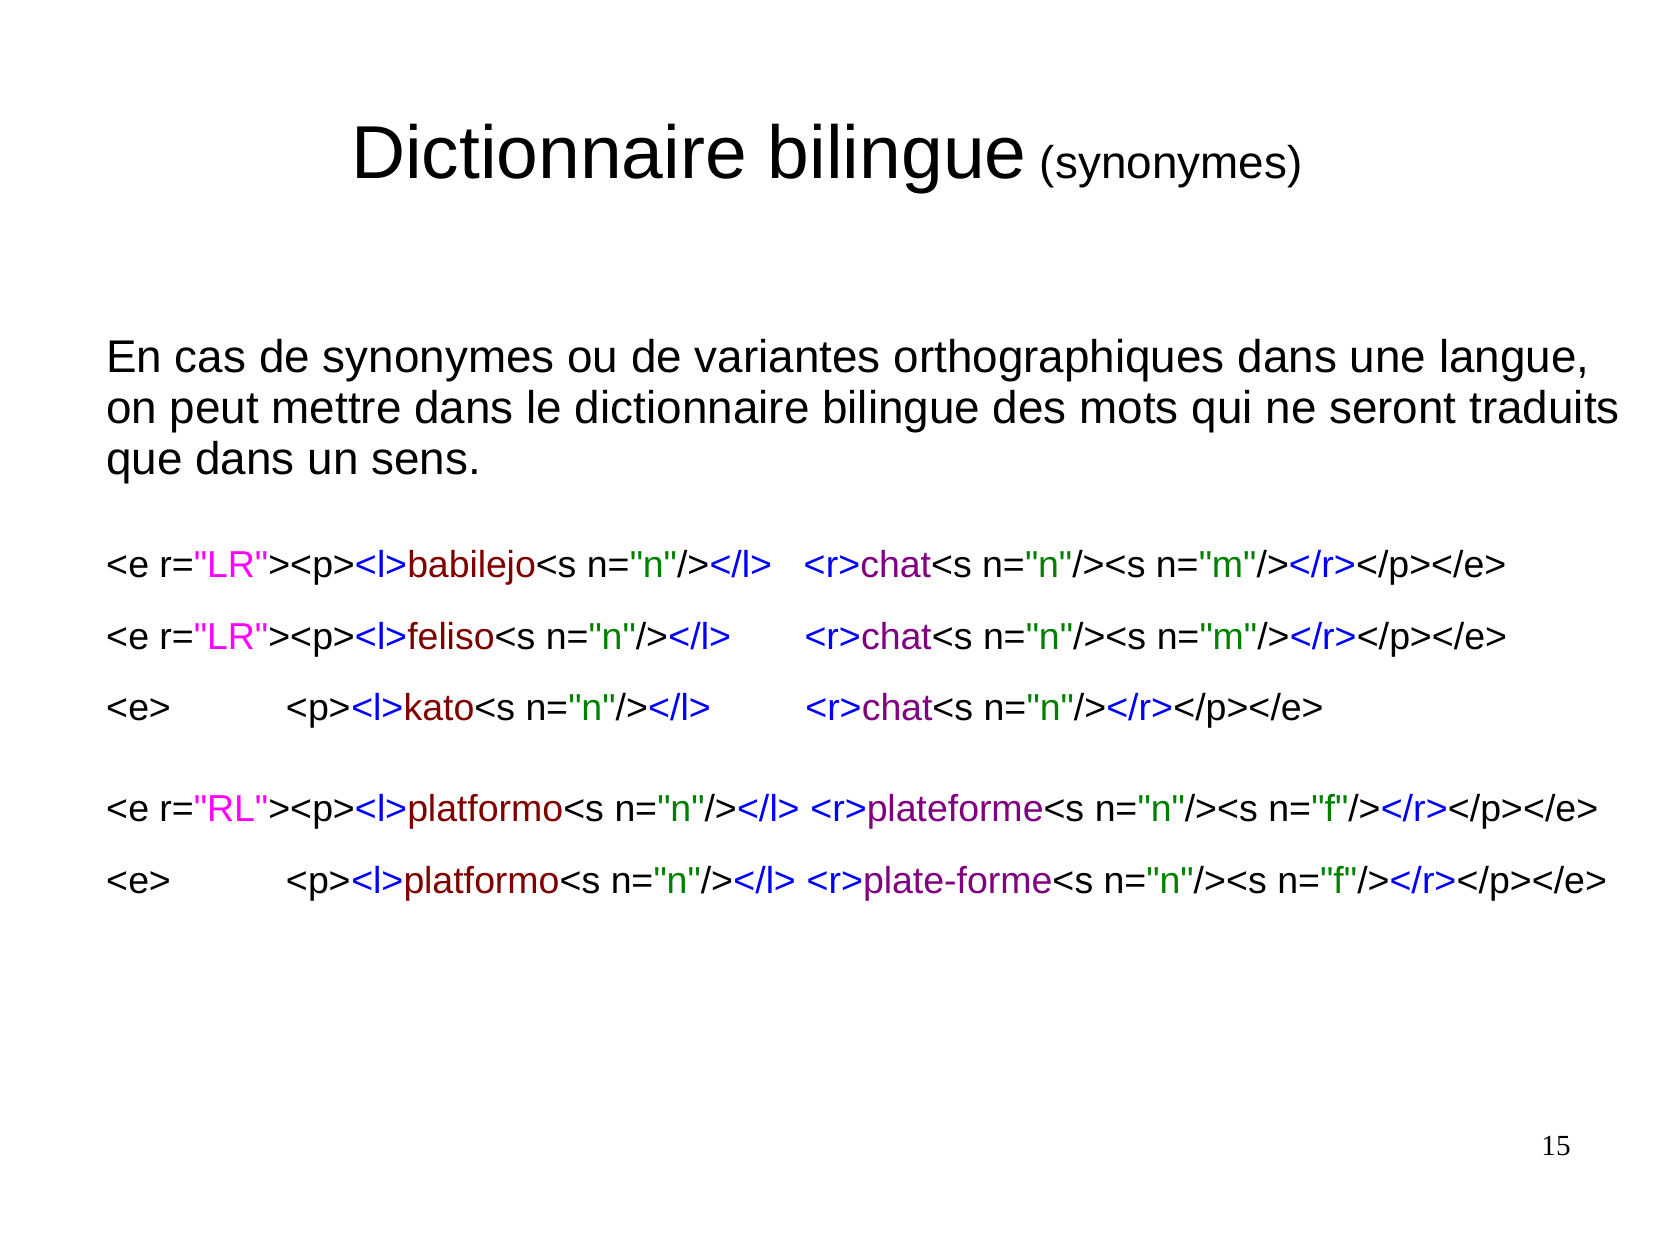

# Dictionnaire bilingue (synonymes)
En cas de synonymes ou de variantes orthographiques dans une langue, on peut mettre dans le dictionnaire bilingue des mots qui ne seront traduits que dans un sens.
<e r="LR"><p><l>babilejo<s n="n"/></l> <r>chat<s n="n"/><s n="m"/></r></p></e>
<e r="LR"><p><l>feliso<s n="n"/></l> <r>chat<s n="n"/><s n="m"/></r></p></e>
<e> <p><l>kato<s n="n"/></l> <r>chat<s n="n"/></r></p></e>
<e r="RL"><p><l>platformo<s n="n"/></l> <r>plateforme<s n="n"/><s n="f"/></r></p></e>
<e> <p><l>platformo<s n="n"/></l> <r>plate-forme<s n="n"/><s n="f"/></r></p></e>
15